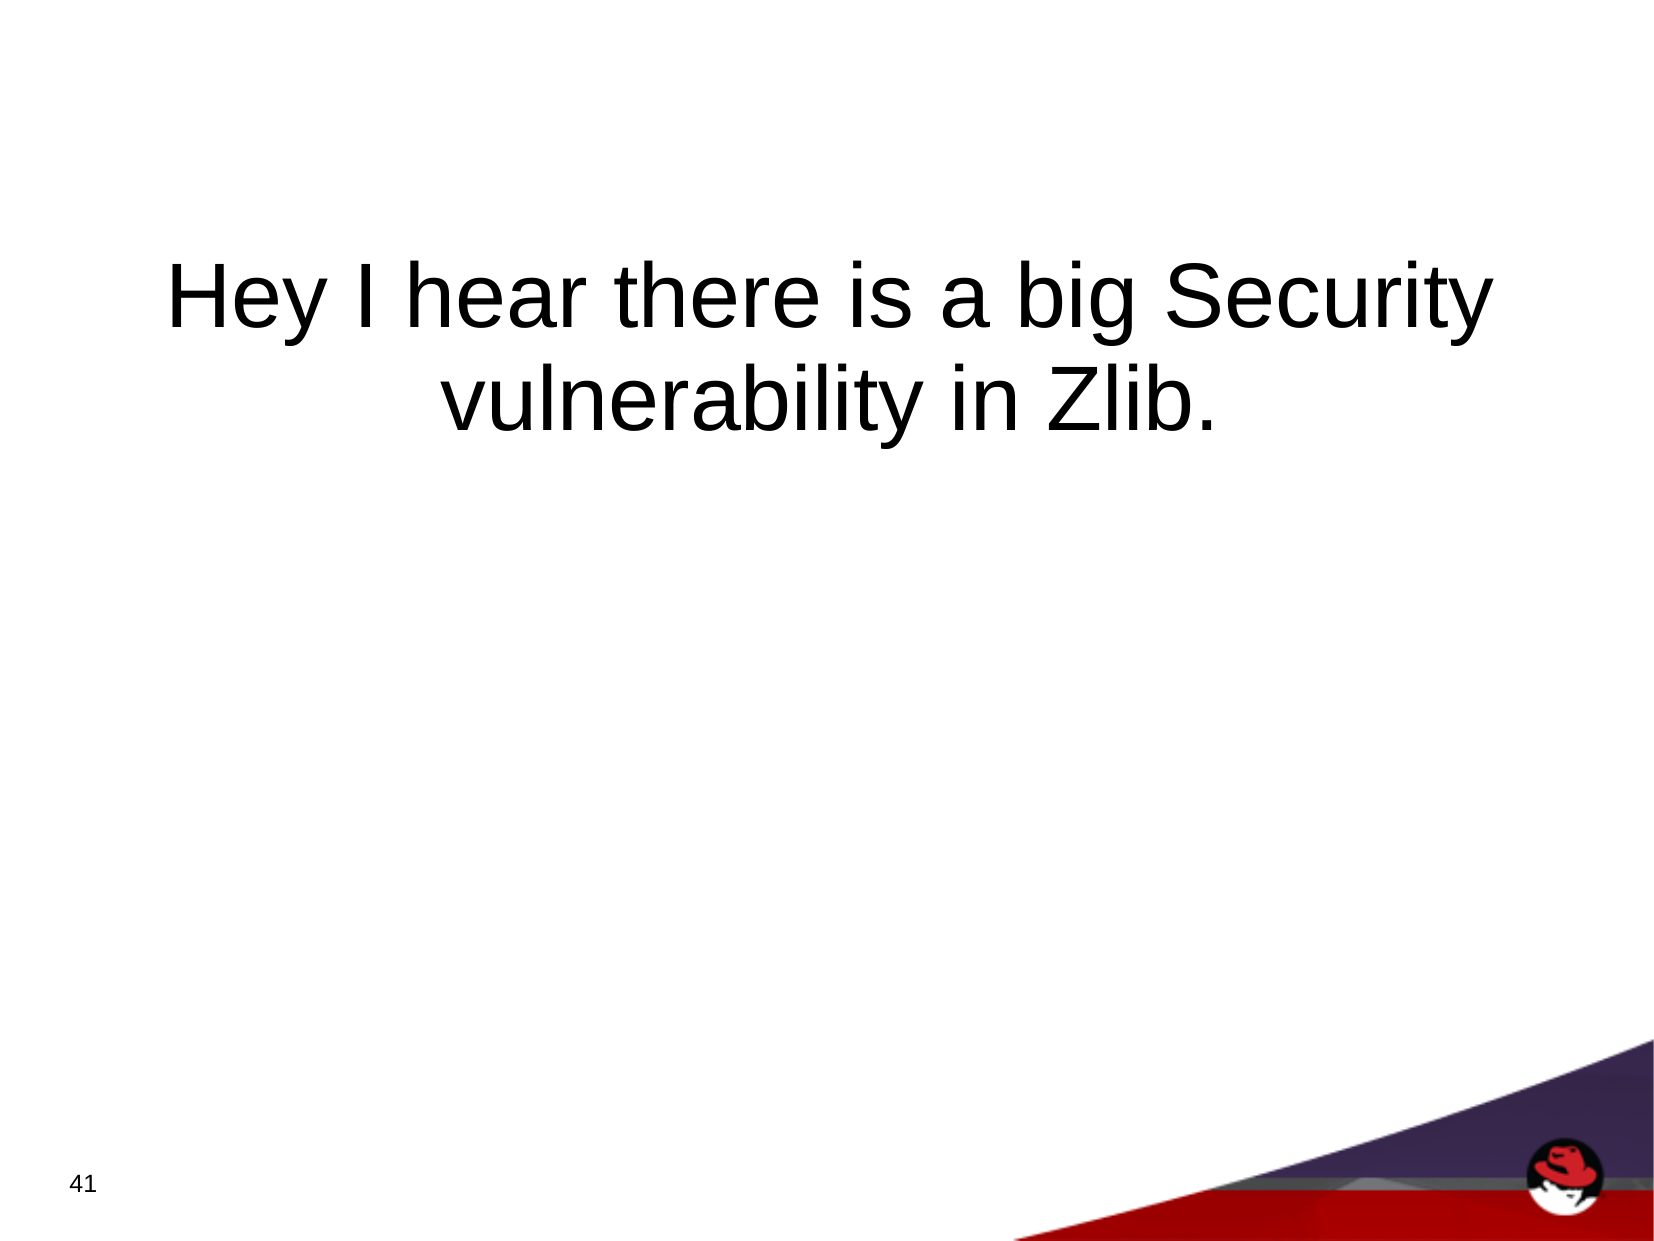

# Hey I hear there is a big Security vulnerability in Zlib.